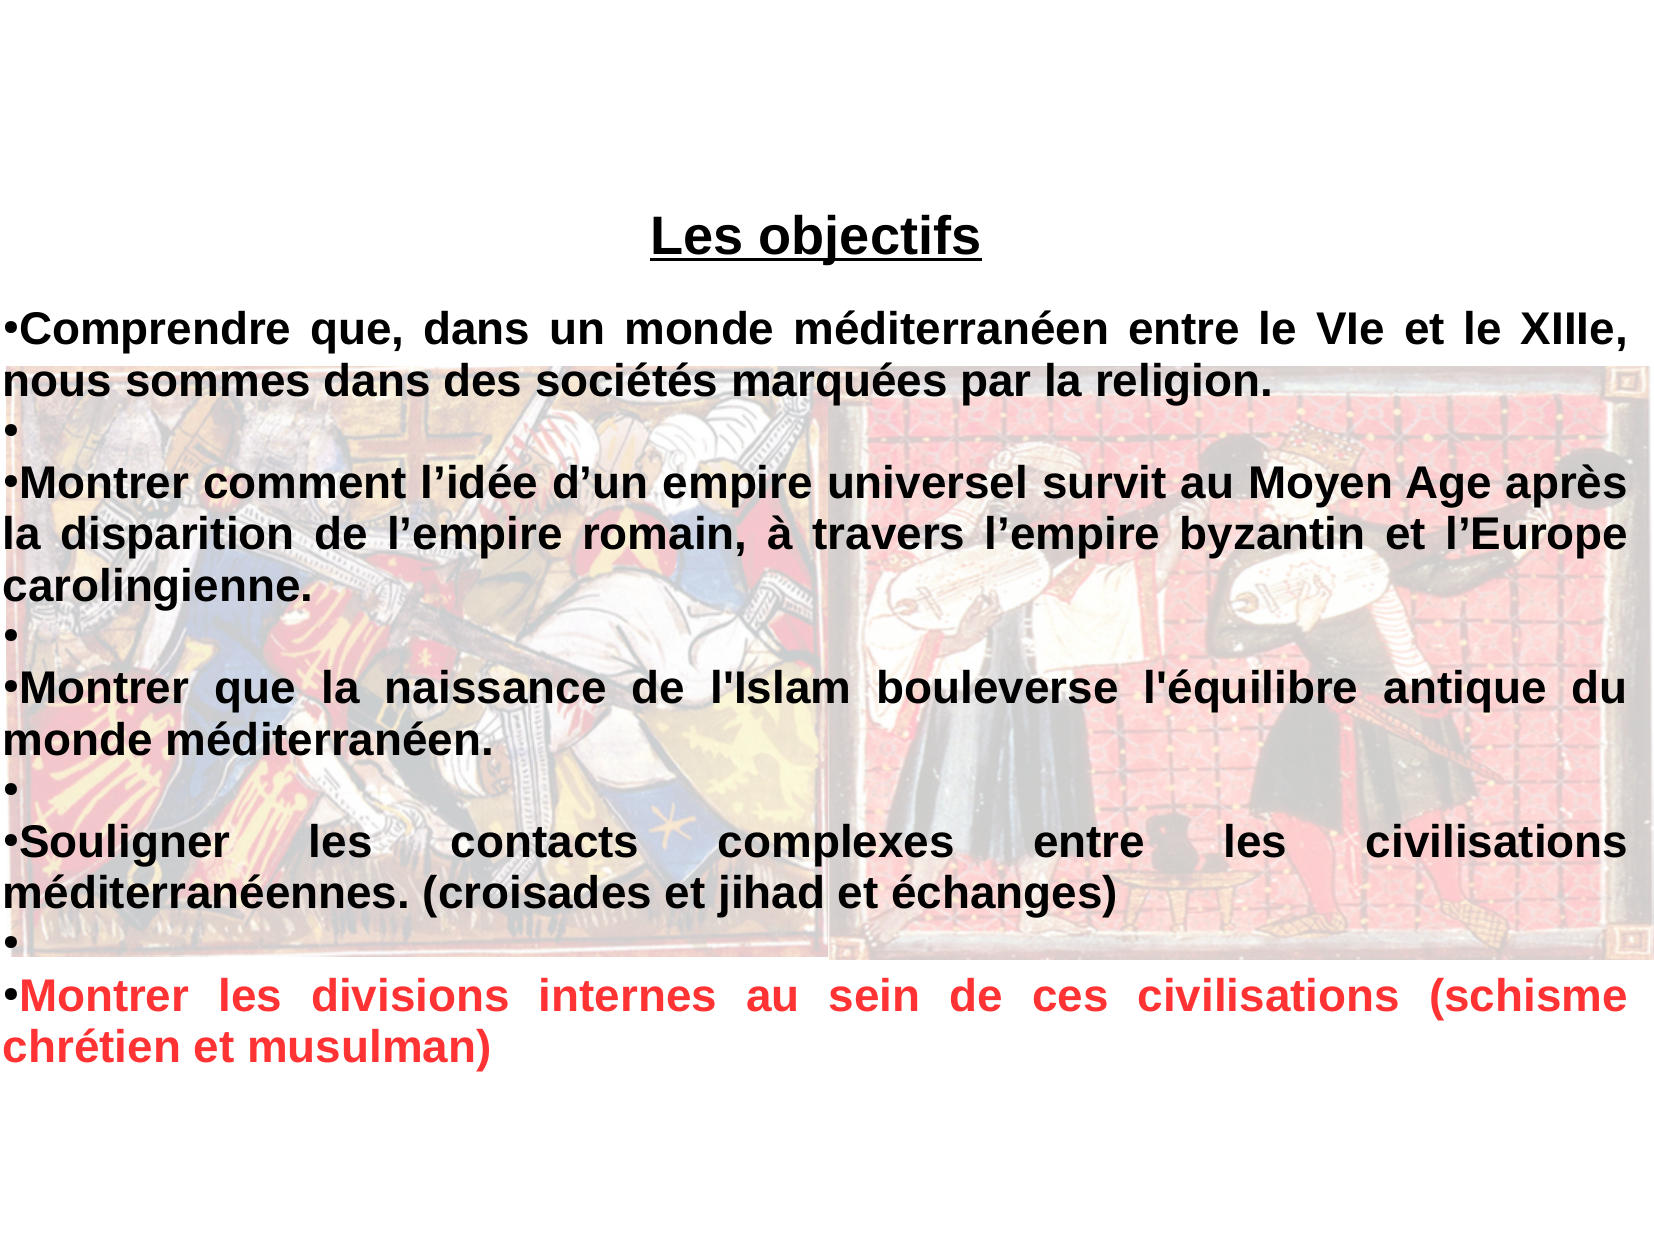

Les objectifs
Comprendre que, dans un monde méditerranéen entre le VIe et le XIIIe, nous sommes dans des sociétés marquées par la religion.
Montrer comment l’idée d’un empire universel survit au Moyen Age après la disparition de l’empire romain, à travers l’empire byzantin et l’Europe carolingienne.
Montrer que la naissance de l'Islam bouleverse l'équilibre antique du monde méditerranéen.
Souligner les contacts complexes entre les civilisations méditerranéennes. (croisades et jihad et échanges)
Montrer les divisions internes au sein de ces civilisations (schisme chrétien et musulman)